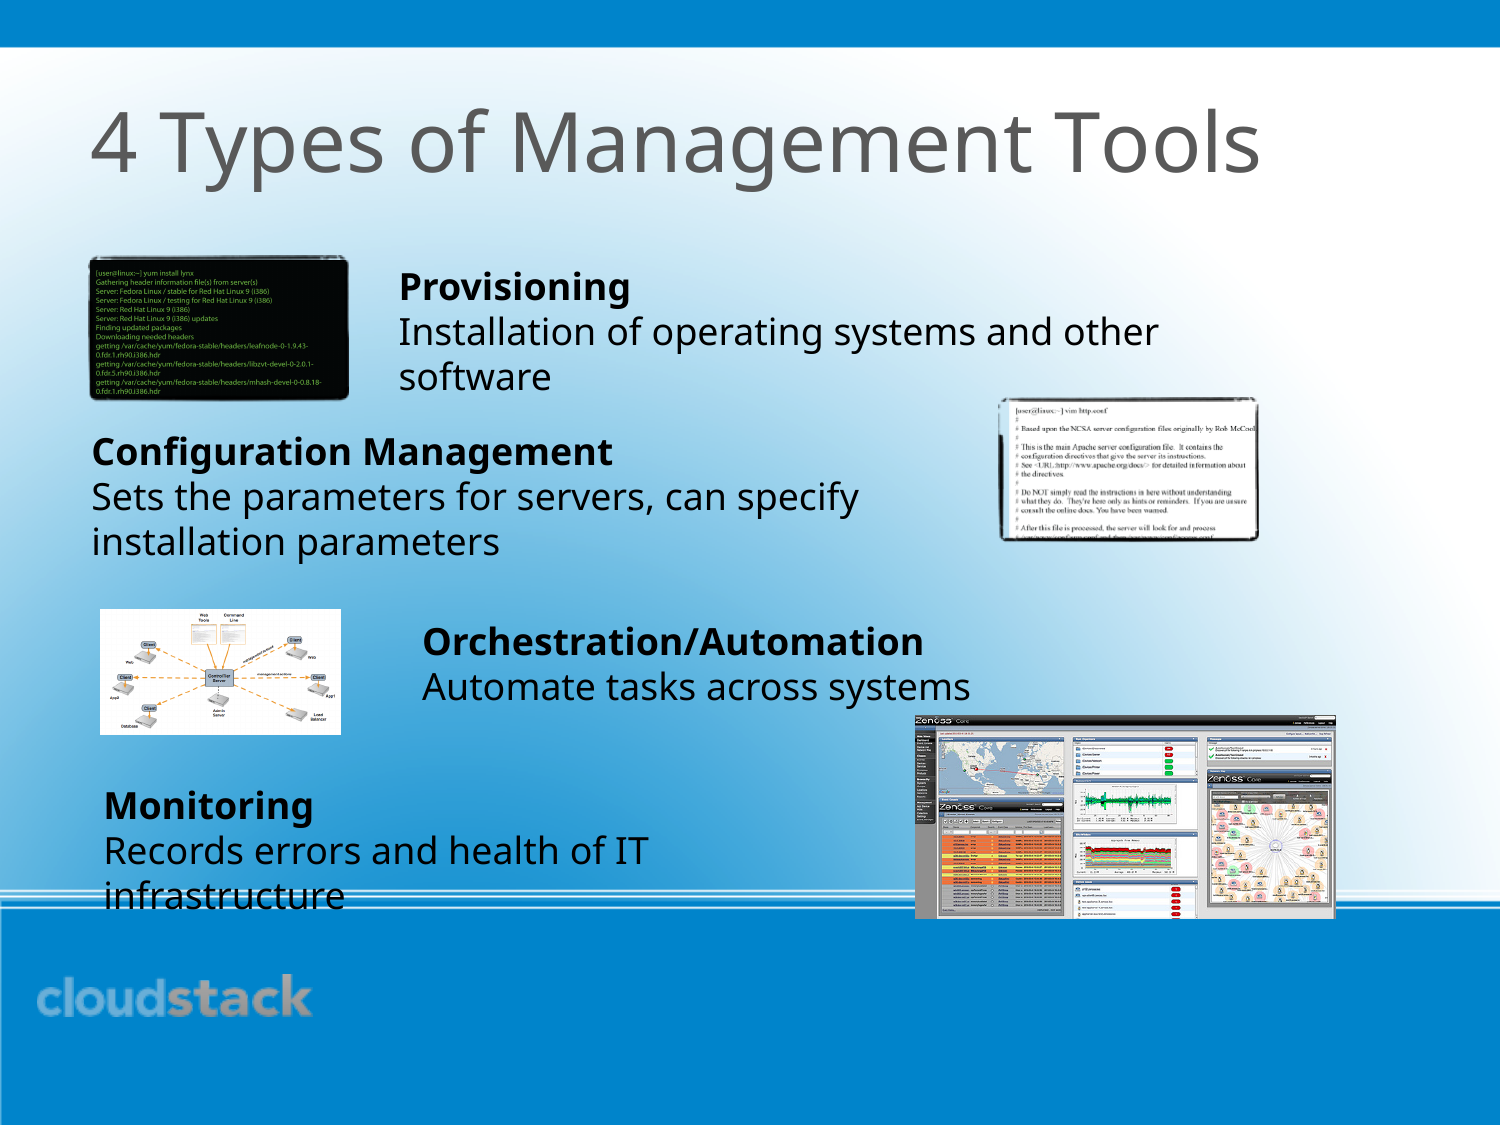

# 4 Types of Management Tools
Provisioning
Installation of operating systems and other software
Configuration Management
Sets the parameters for servers, can specify installation parameters
Orchestration/Automation
Automate tasks across systems
Monitoring
Records errors and health of IT infrastructure